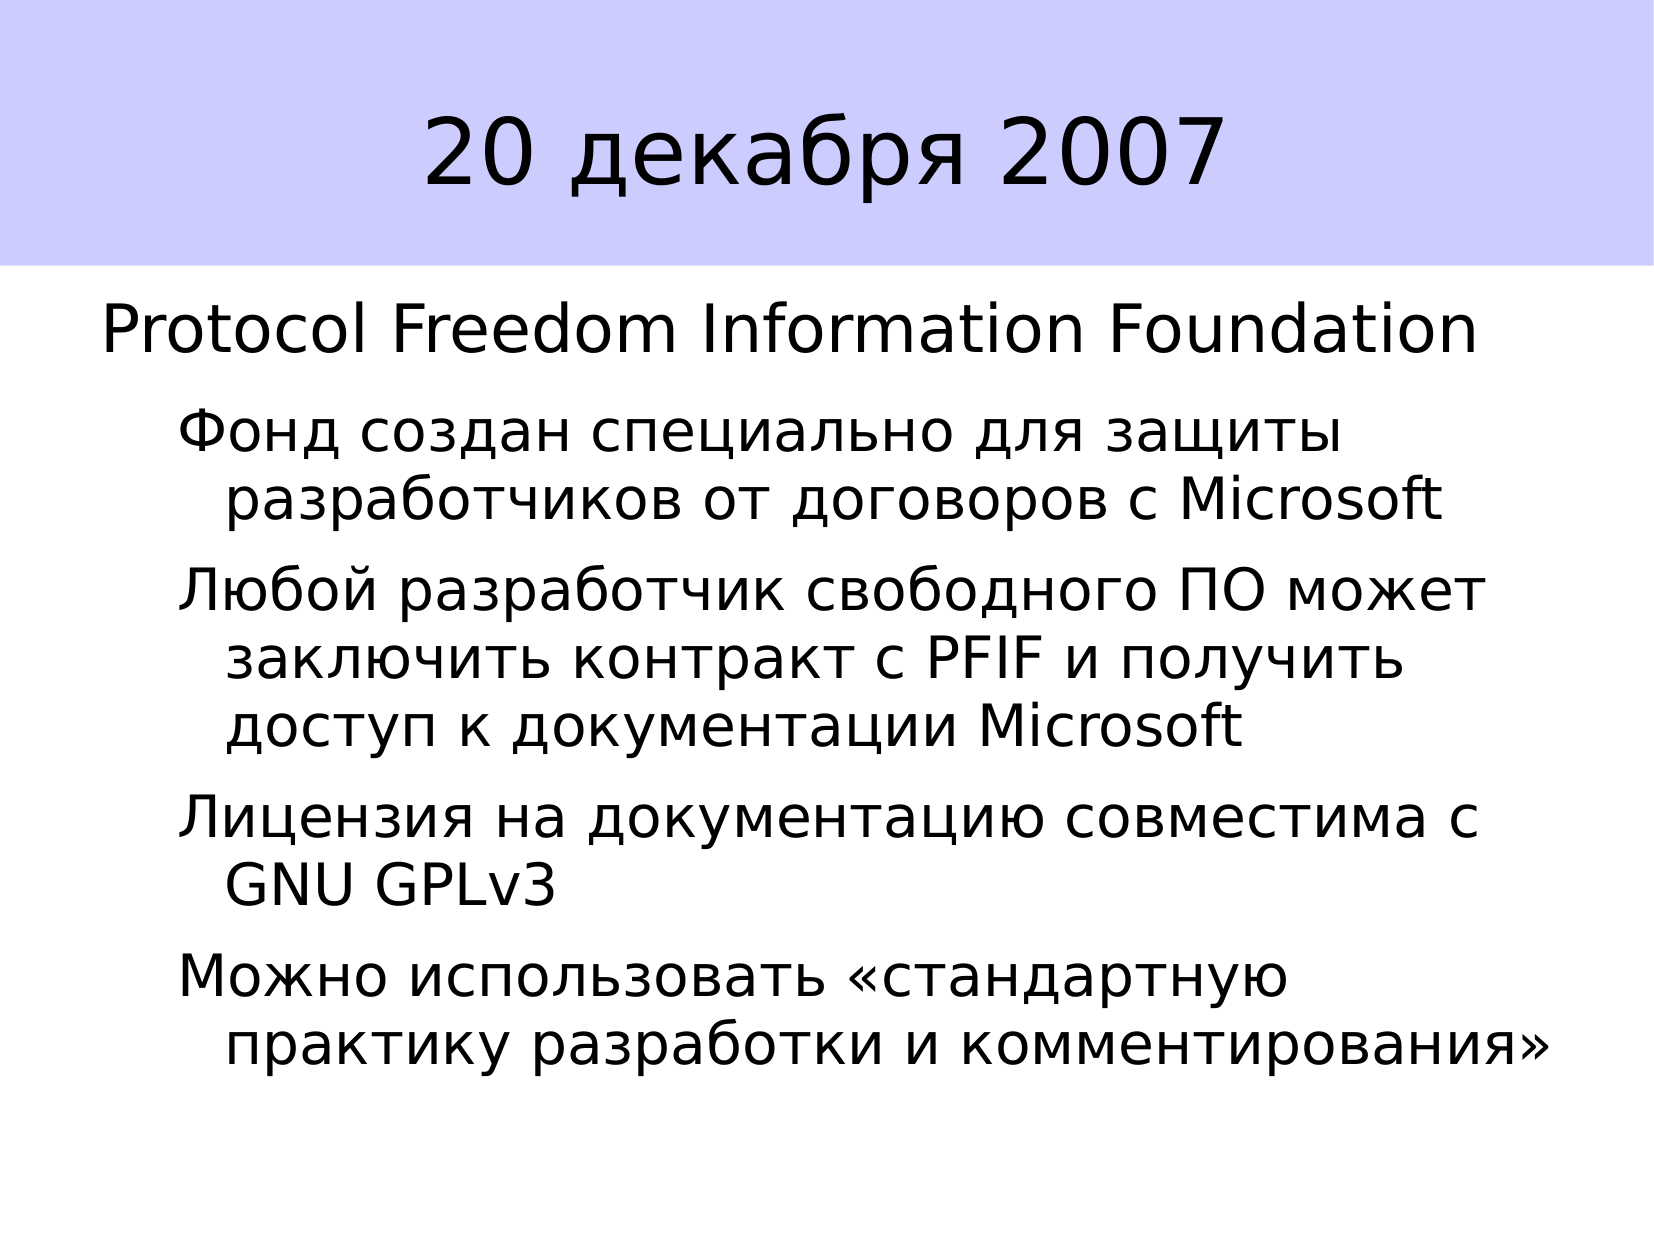

# 20 декабря 2007
Protocol Freedom Information Foundation
Фонд создан специально для защиты разработчиков от договоров с Microsoft
Любой разработчик свободного ПО может заключить контракт с PFIF и получить доступ к документации Microsoft
Лицензия на документацию совместима с GNU GPLv3
Можно использовать «стандартную практику разработки и комментирования»